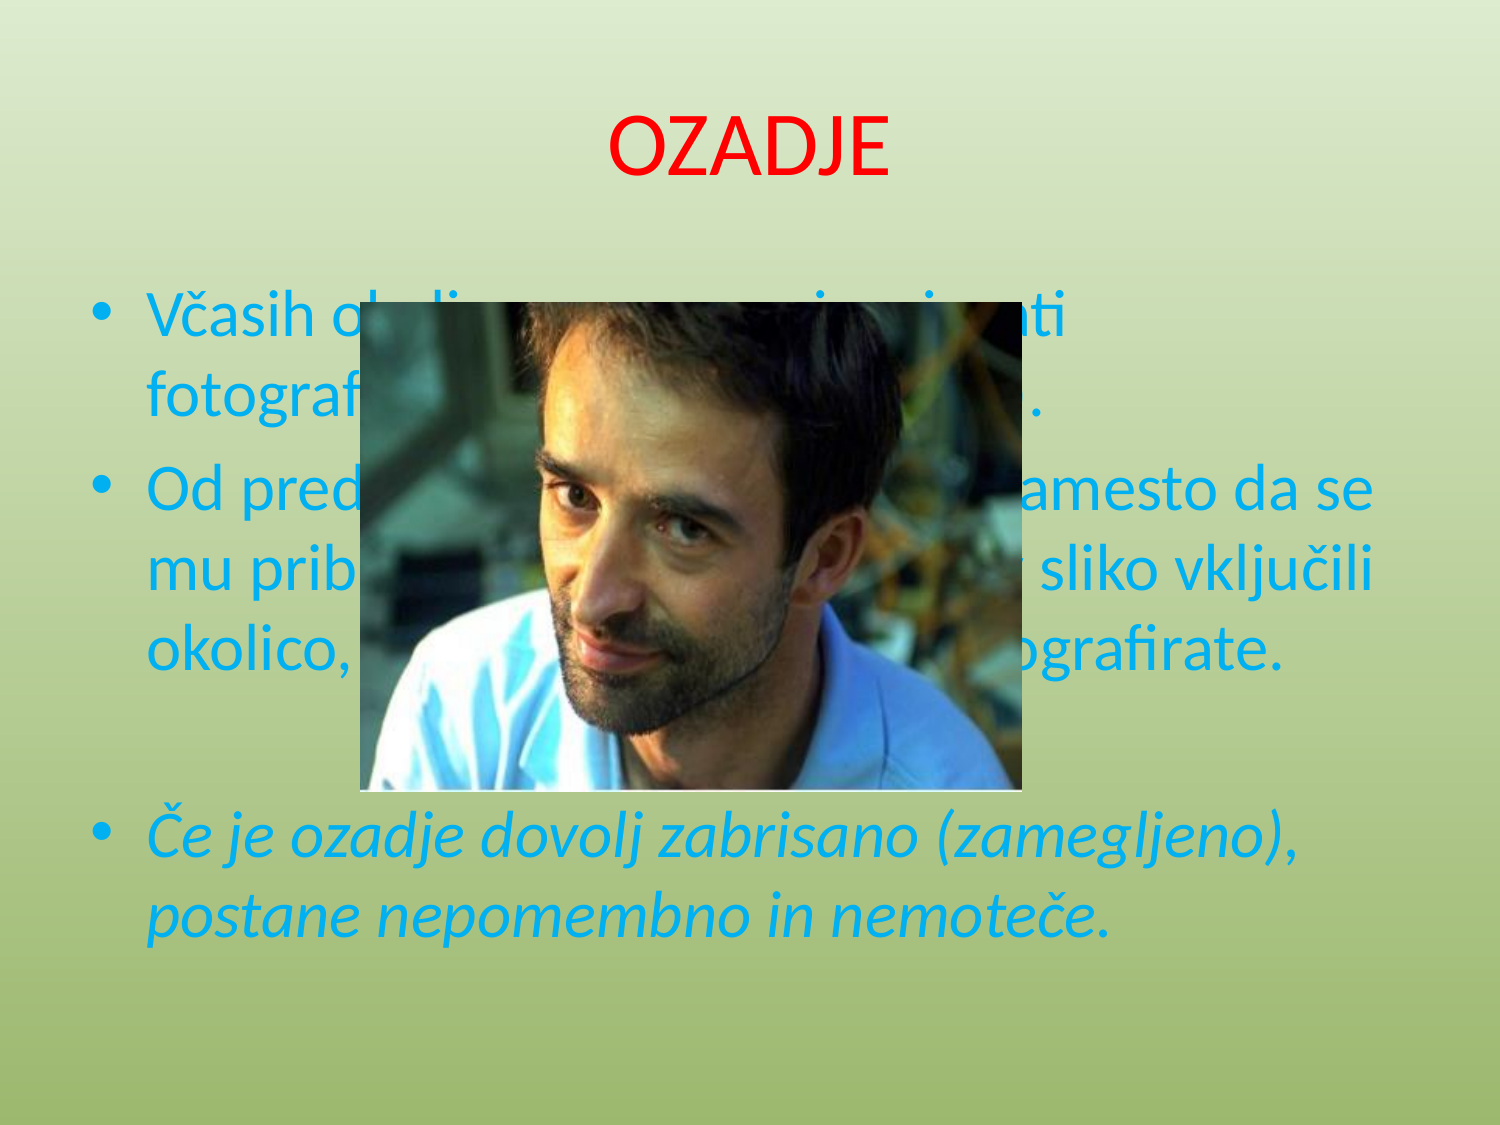

# OZADJE
Včasih okolje pomaga pojasnjevati fotografirani predmet (ali osebo).
Od predmeta se raje oddaljite, namesto da se mu približate. Tako boste lahko v sliko vključili okolico, stvari ali osebe, ki jo fotografirate.
Če je ozadje dovolj zabrisano (zamegljeno), postane nepomembno in nemoteče.